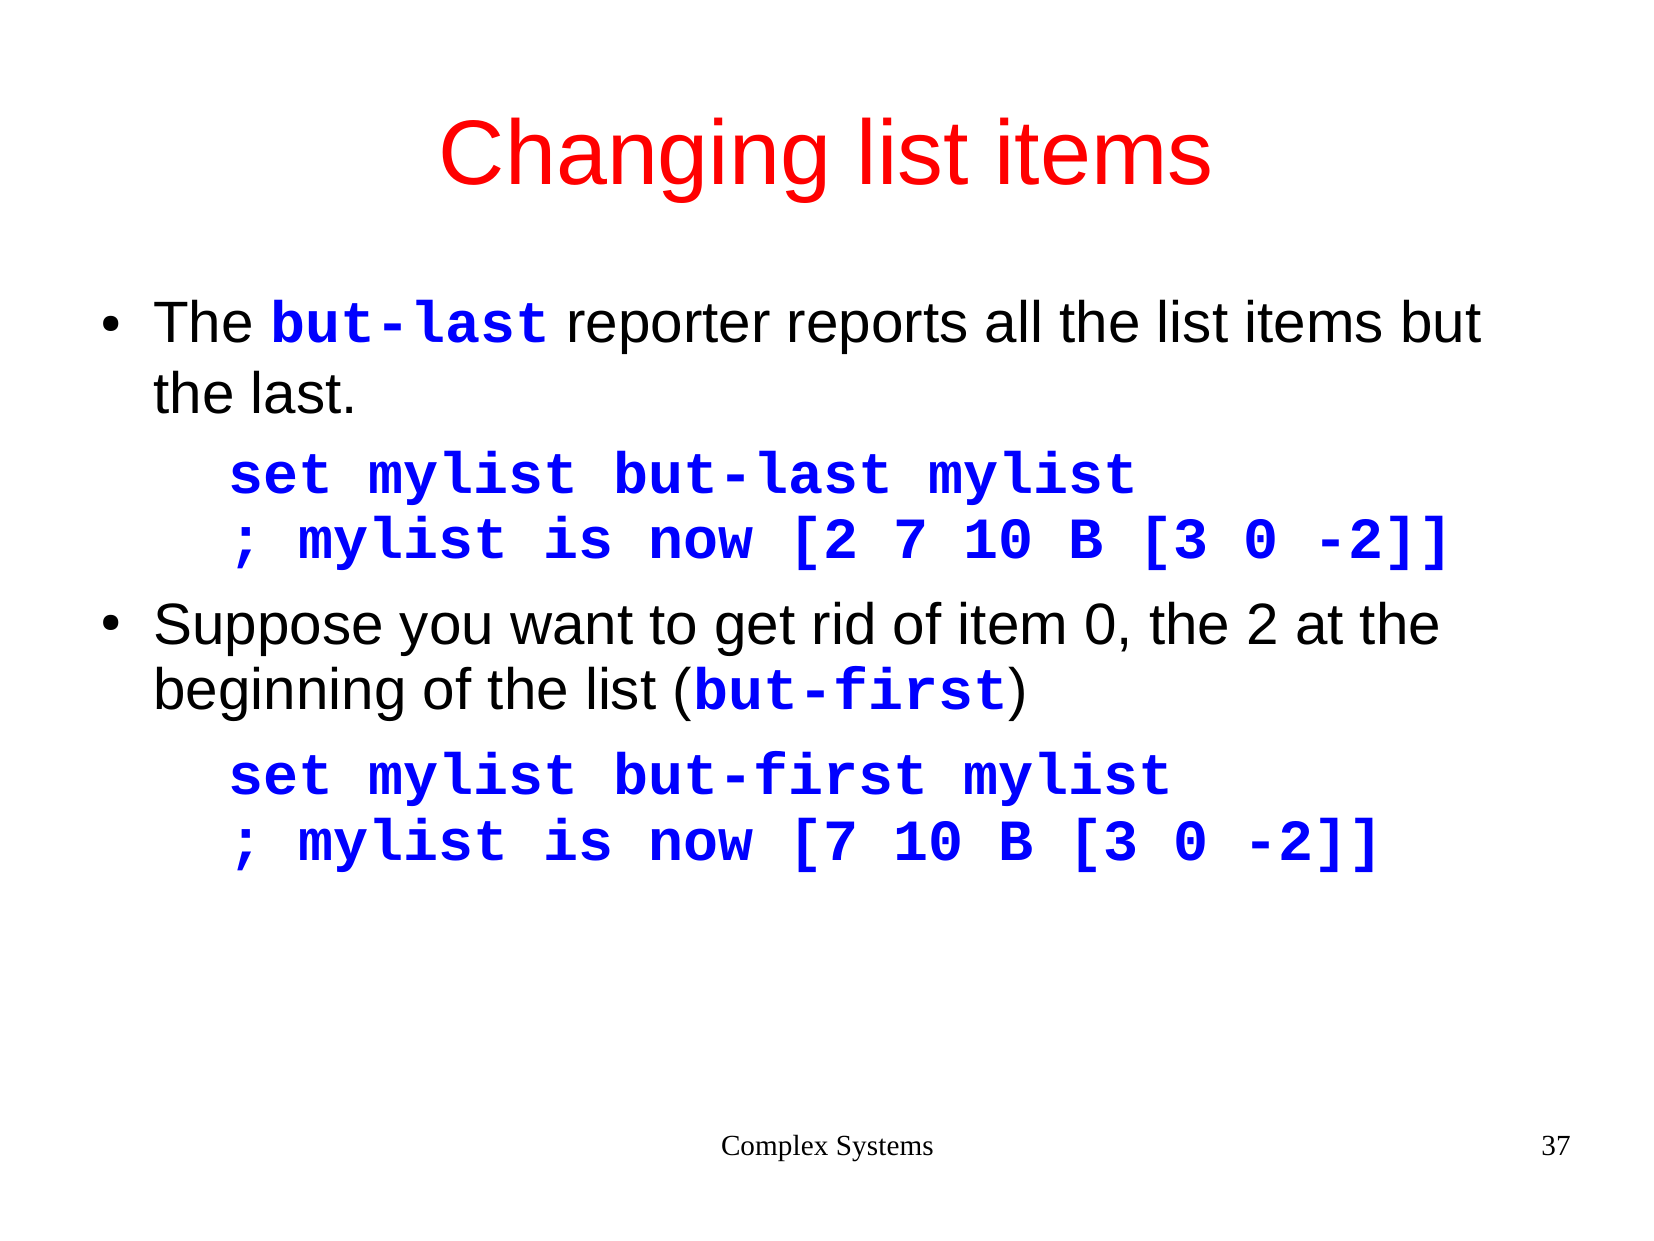

# Changing list items
The but-last reporter reports all the list items but the last.
	set mylist but-last mylist
	; mylist is now [2 7 10 B [3 0 -2]]
Suppose you want to get rid of item 0, the 2 at the beginning of the list (but-first)
	set mylist but-first mylist
	; mylist is now [7 10 B [3 0 -2]]
Complex Systems
37